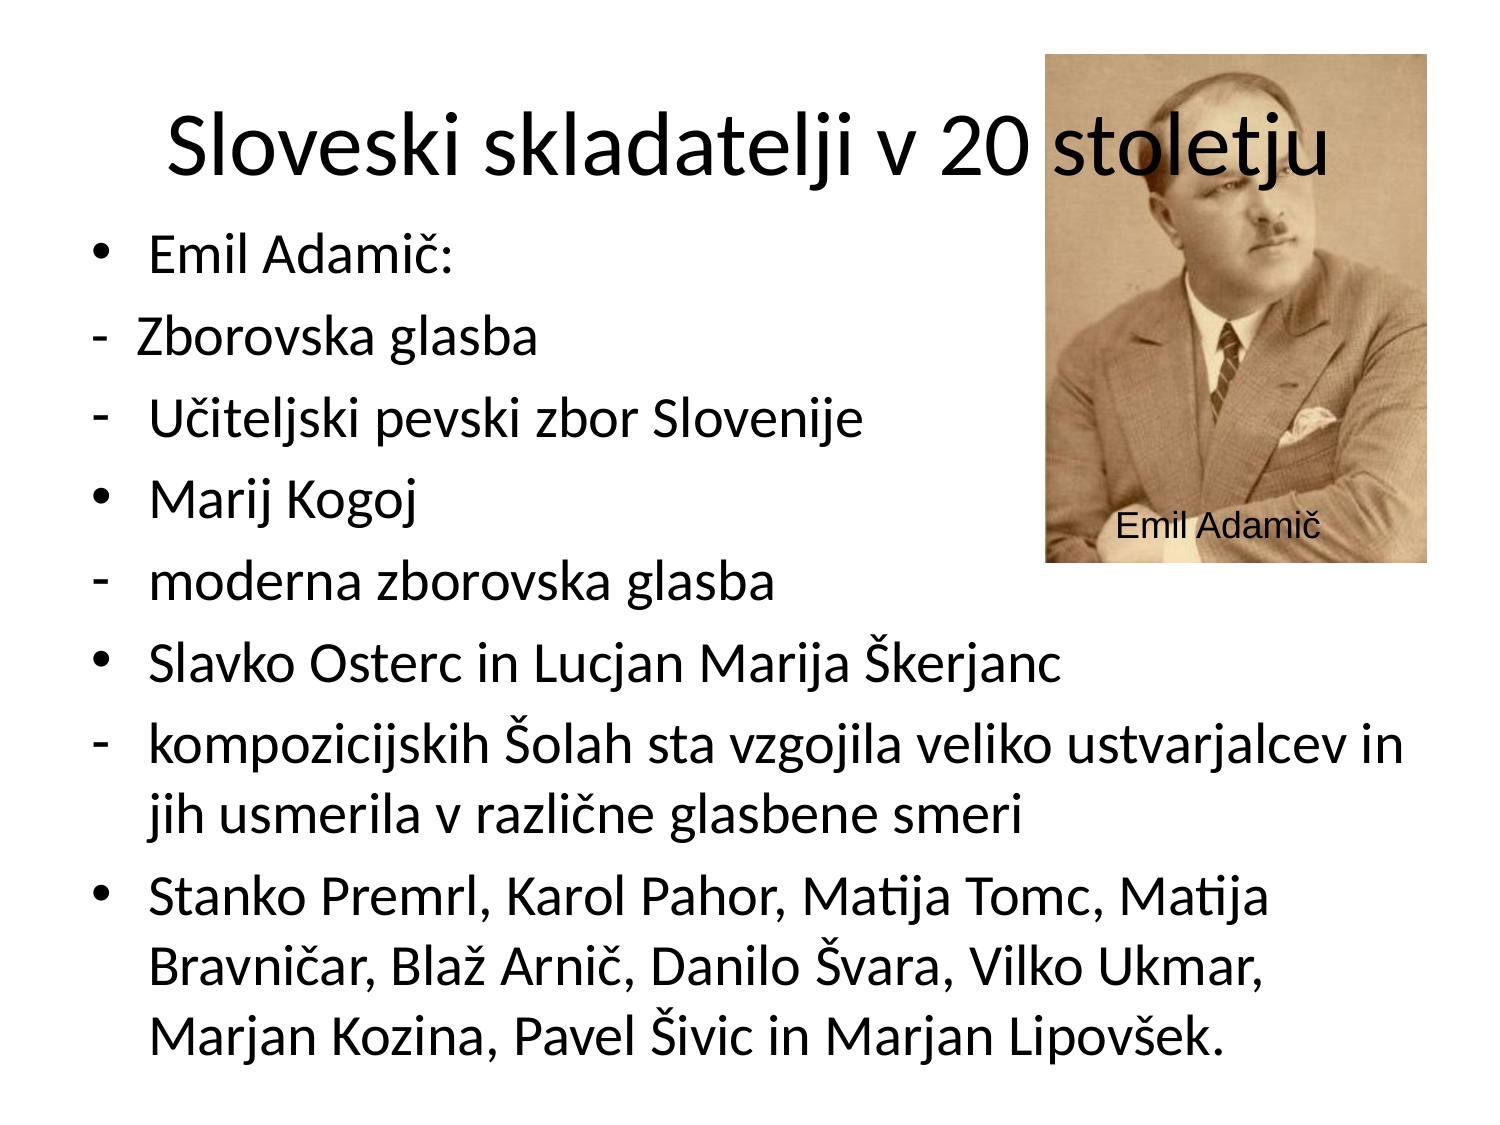

# Sloveski skladatelji v 20 stoletju
Emil Adamič:
- Zborovska glasba
Učiteljski pevski zbor Slovenije
Marij Kogoj
moderna zborovska glasba
Slavko Osterc in Lucjan Marija Škerjanc
kompozicijskih Šolah sta vzgojila veliko ustvarjalcev in jih usmerila v različne glasbene smeri
Stanko Premrl, Karol Pahor, Matija Tomc, Matija Bravničar, Blaž Arnič, Danilo Švara, Vilko Ukmar, Marjan Kozina, Pavel Šivic in Marjan Lipovšek.
Emil Adamič